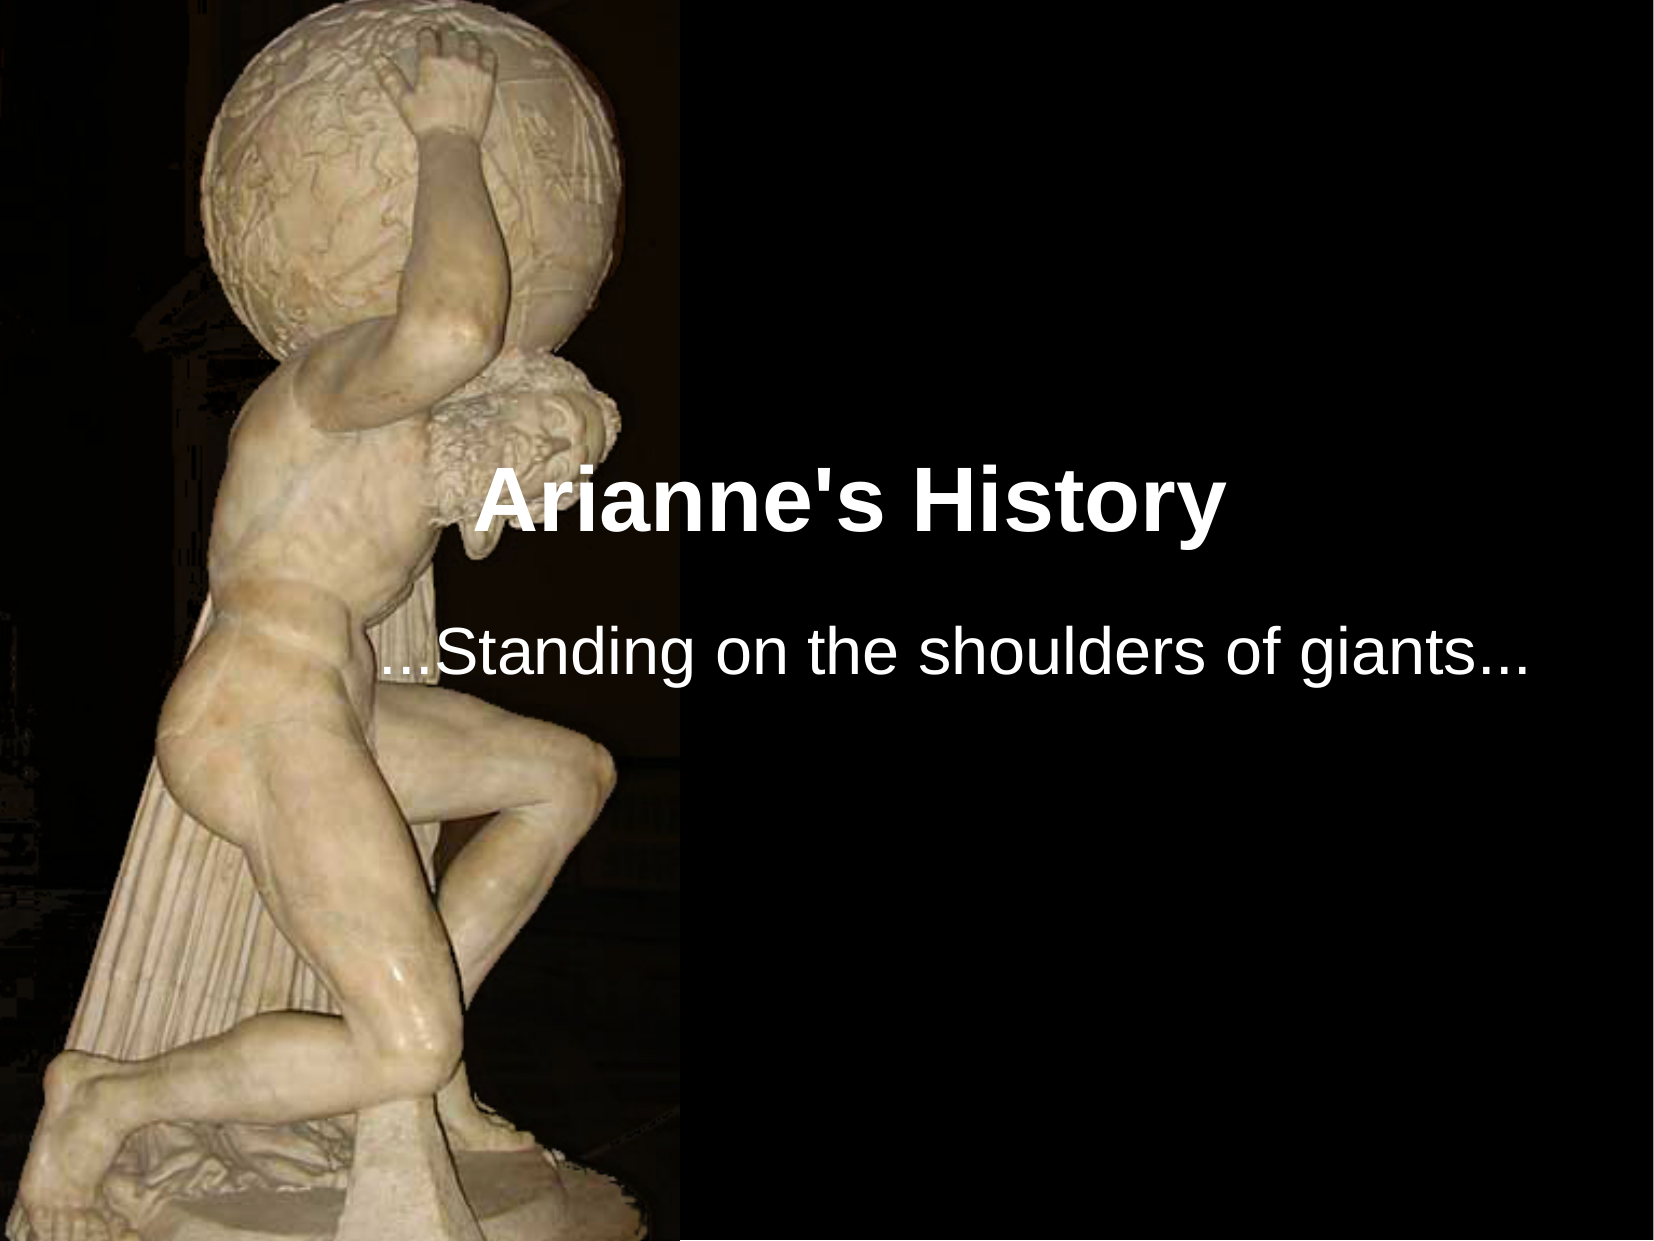

# Arianne's History
...Standing on the shoulders of giants...